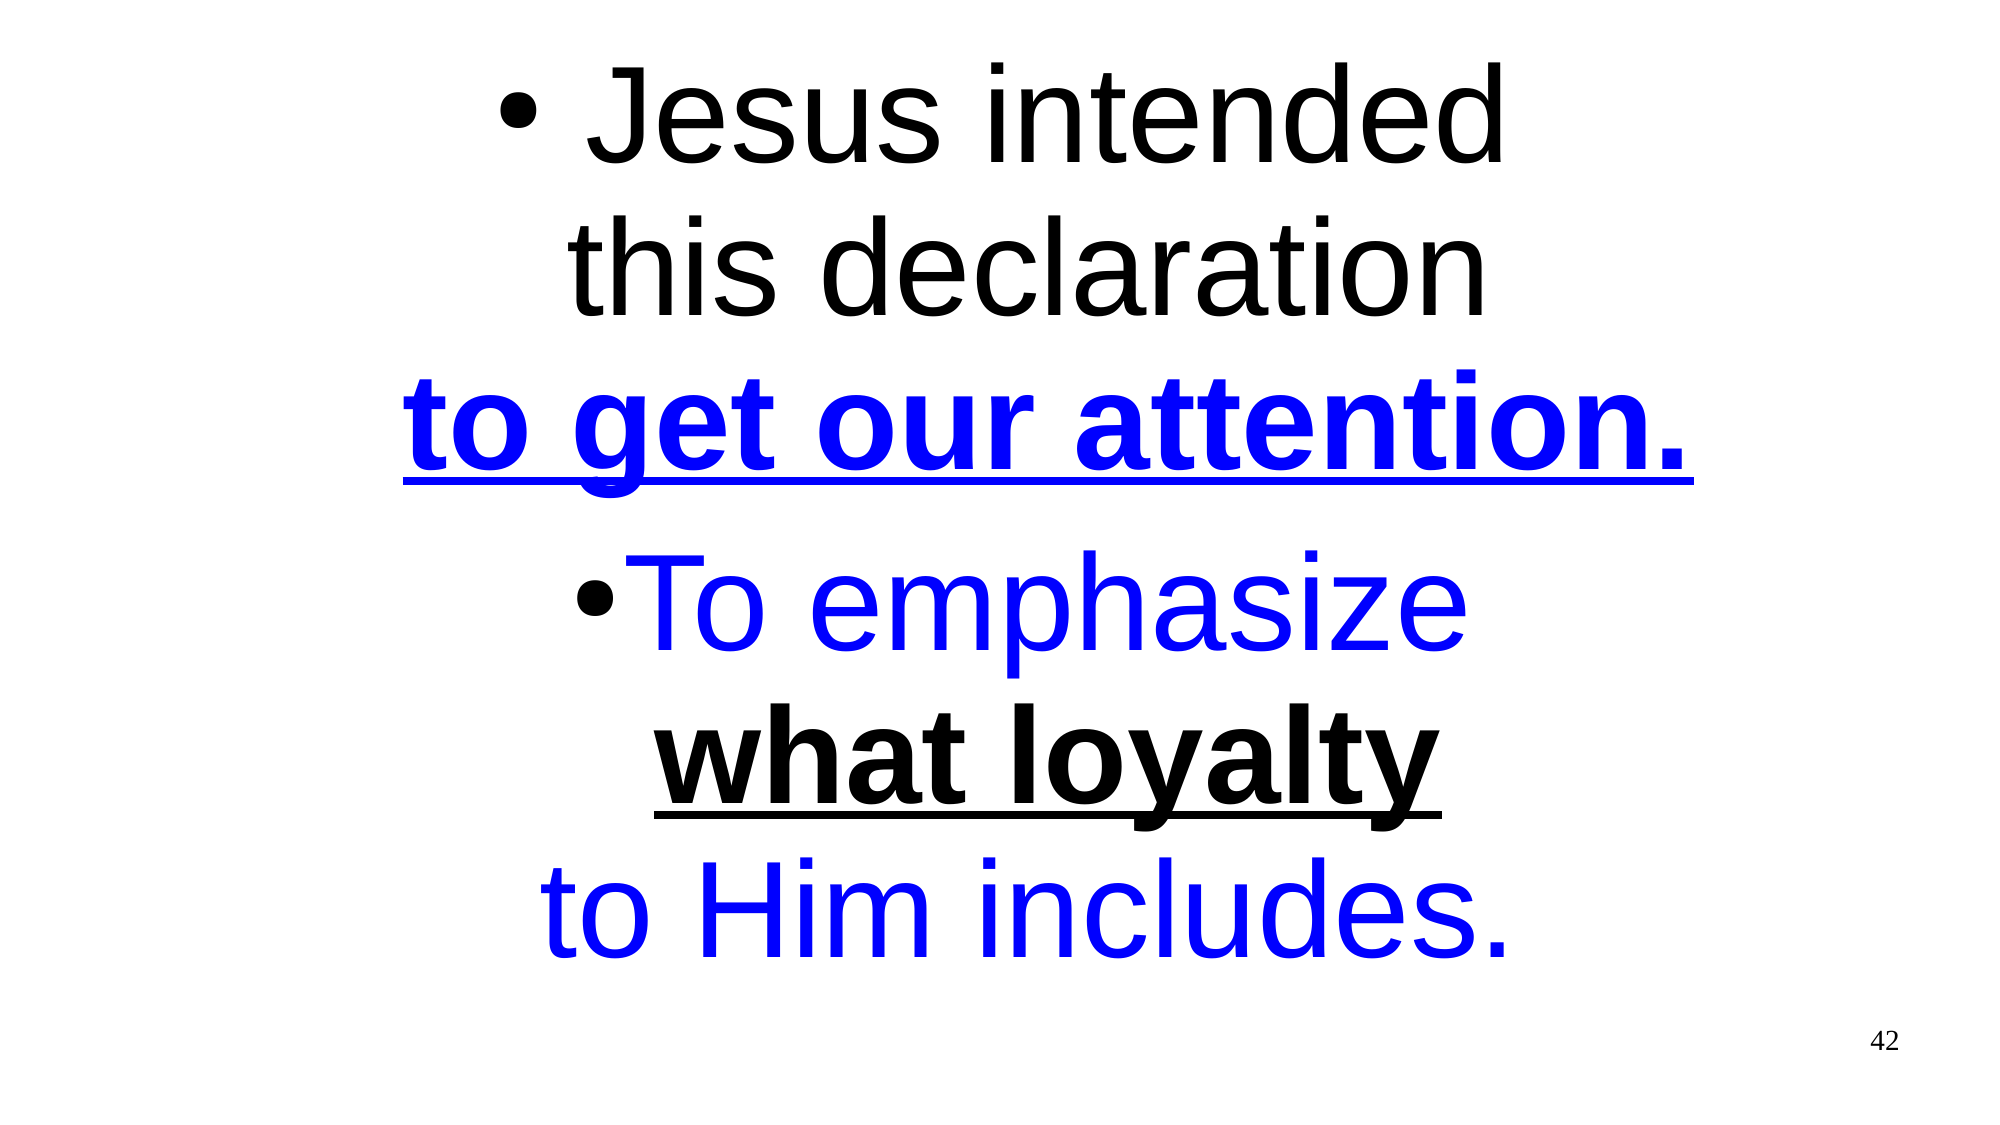

# Jesus intended this declaration to get our attention.
To emphasize
what loyalty
to Him includes.
42